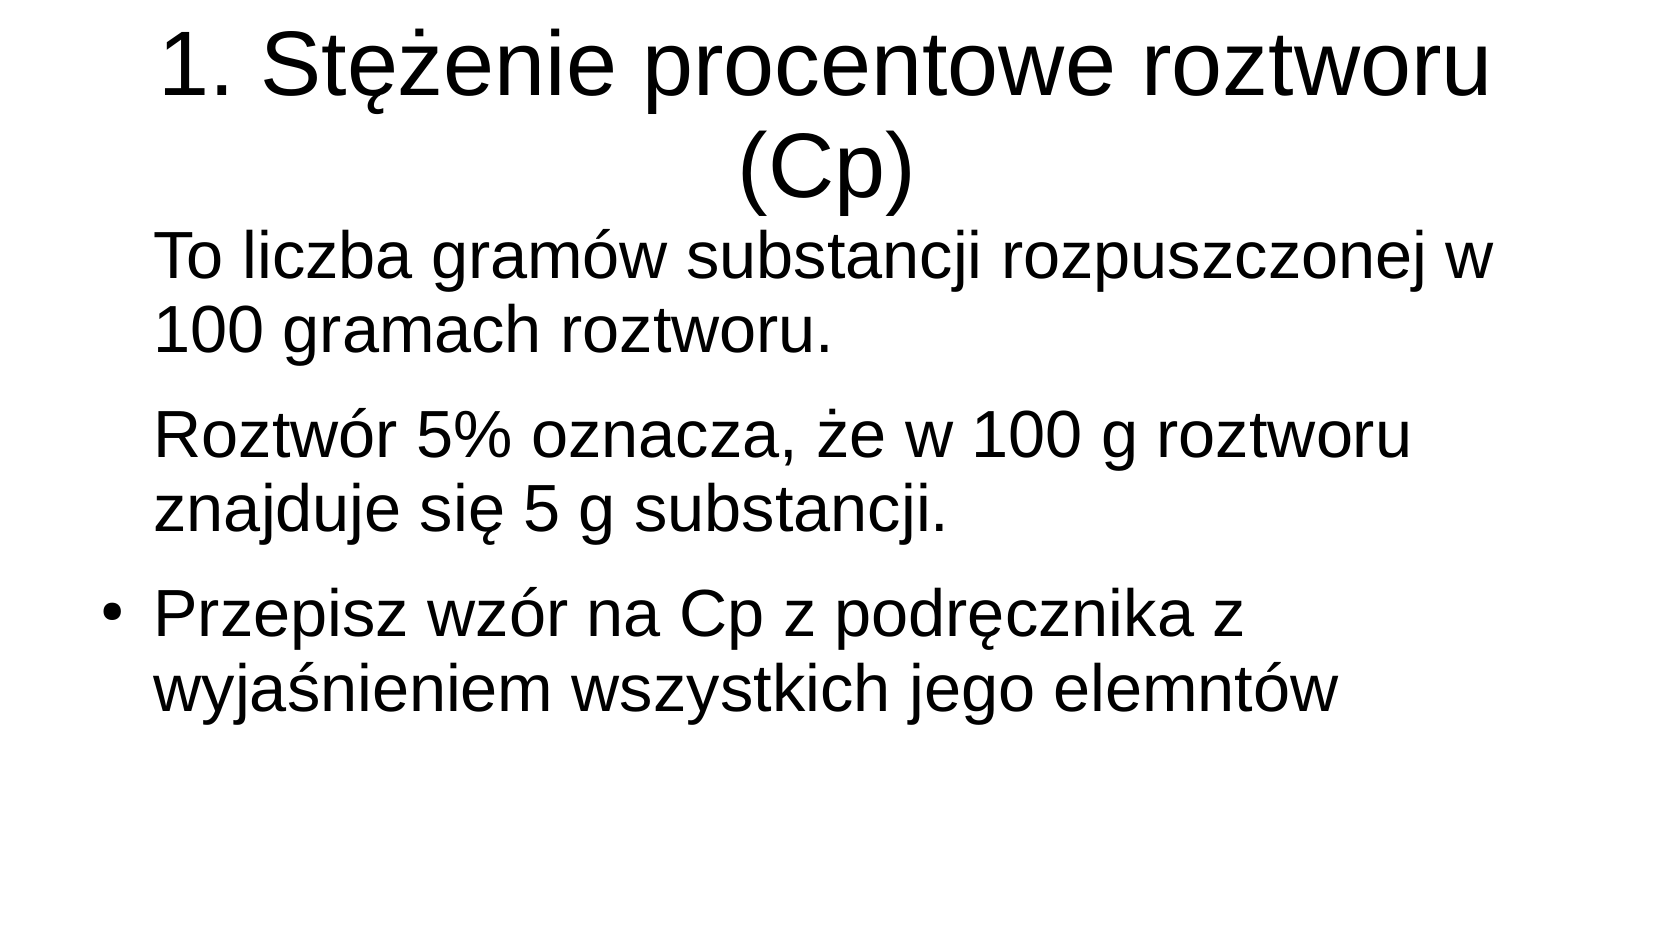

# 1. Stężenie procentowe roztworu (Cp)
To liczba gramów substancji rozpuszczonej w 100 gramach roztworu.
Roztwór 5% oznacza, że w 100 g roztworu znajduje się 5 g substancji.
Przepisz wzór na Cp z podręcznika z wyjaśnieniem wszystkich jego elemntów